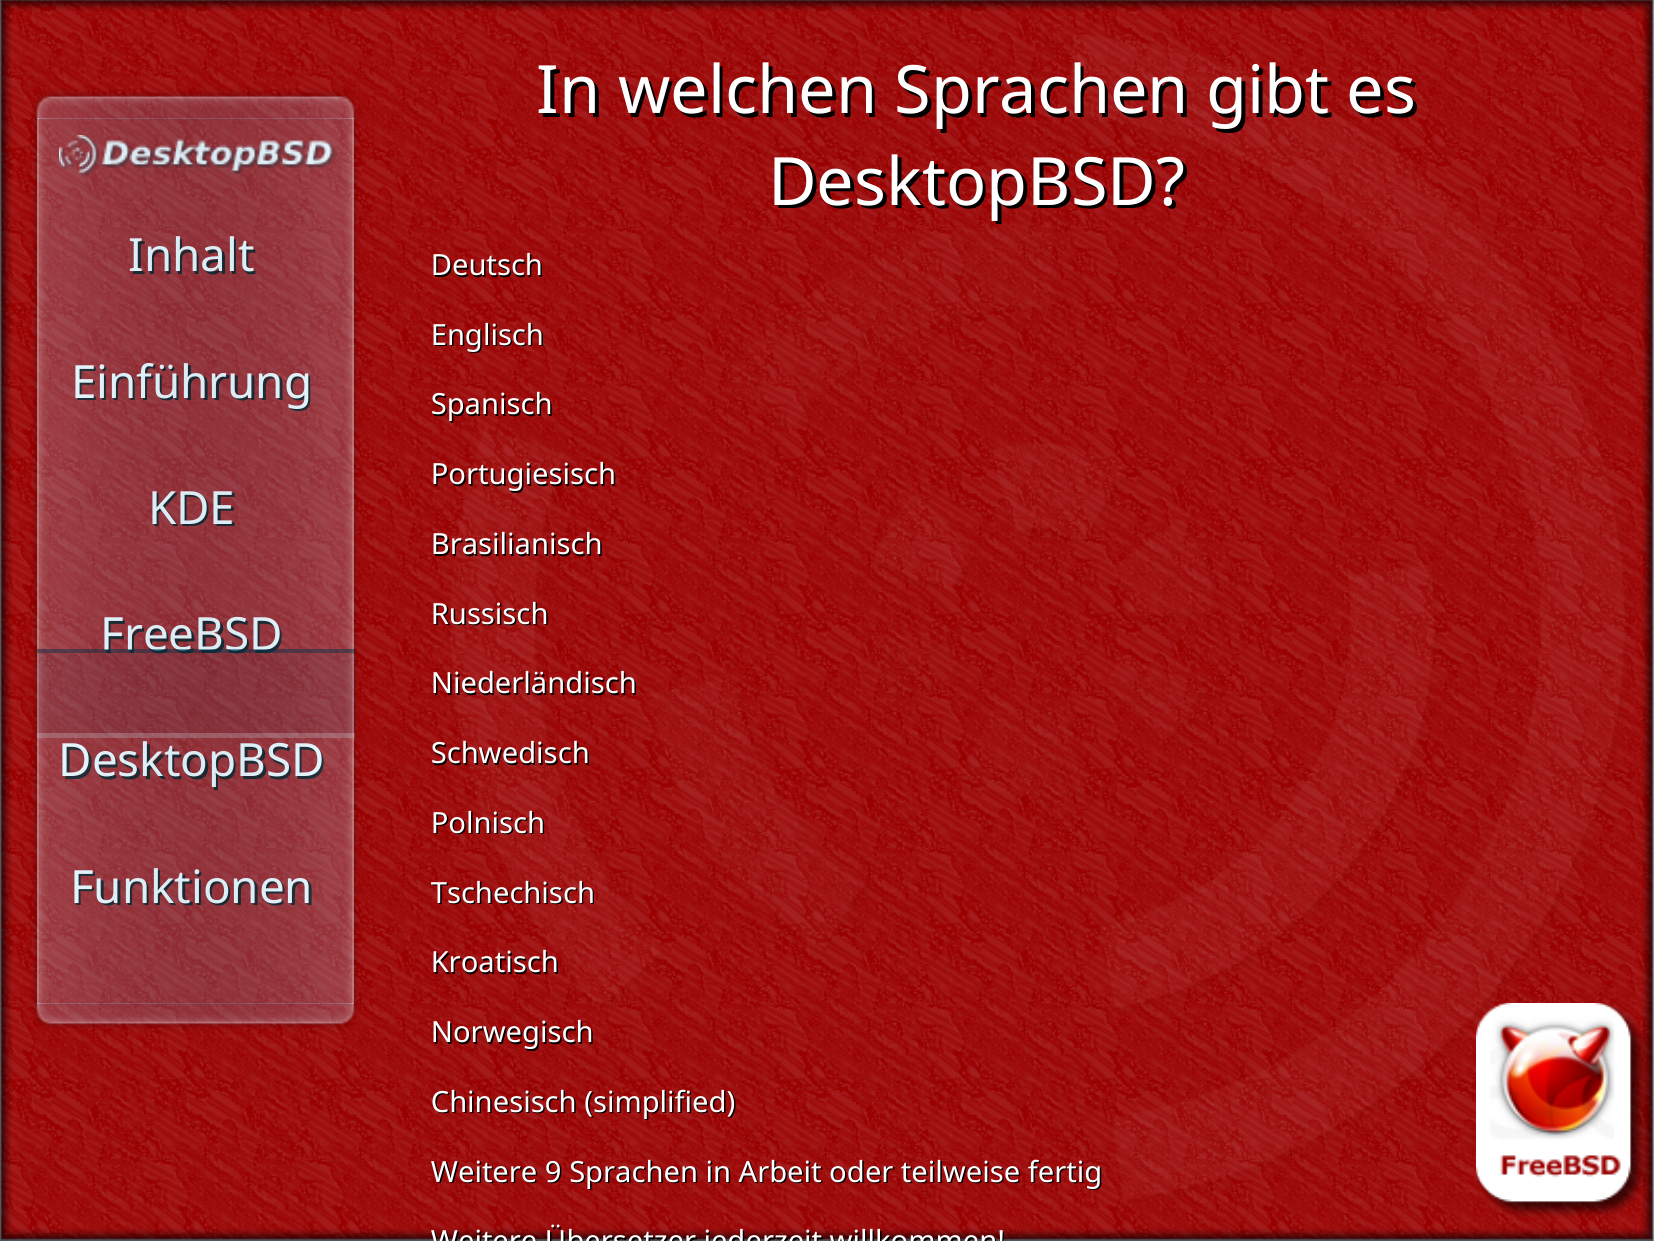

# In welchen Sprachen gibt es DesktopBSD?
Deutsch
Englisch
Spanisch
Portugiesisch
Brasilianisch
Russisch
Niederländisch
Schwedisch
Polnisch
Tschechisch
Kroatisch
Norwegisch
Chinesisch (simplified)
Weitere 9 Sprachen in Arbeit oder teilweise fertig
Weitere Übersetzer jederzeit willkommen!